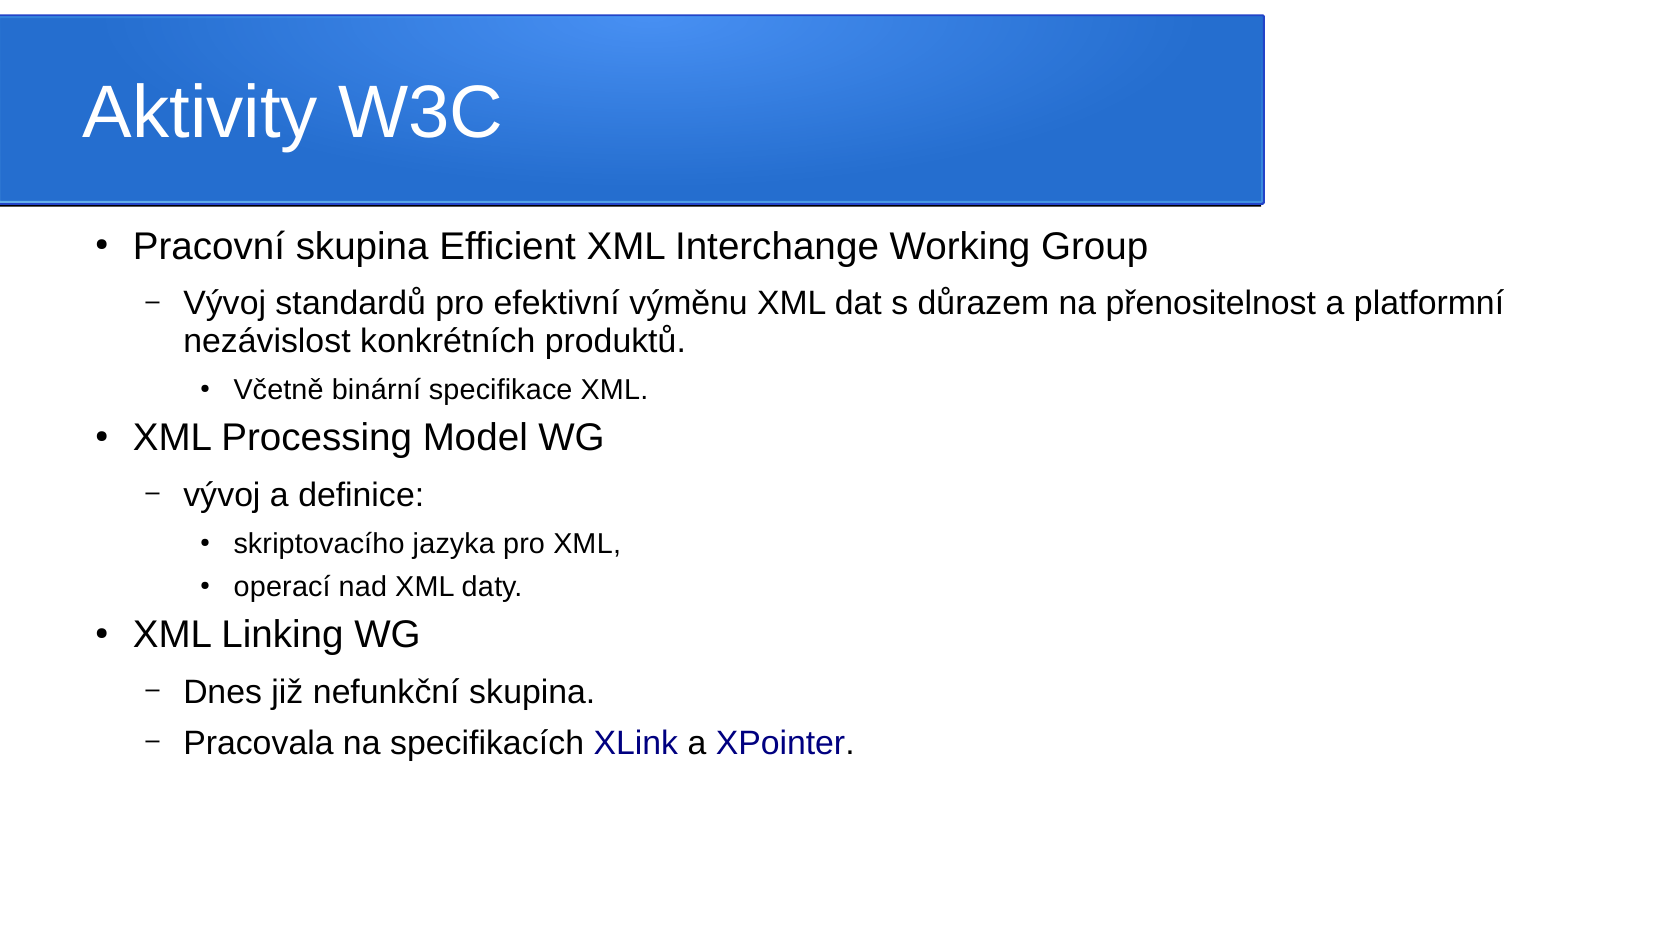

# Aktivity W3C
Pracovní skupina Efficient XML Interchange Working Group
Vývoj standardů pro efektivní výměnu XML dat s důrazem na přenositelnost a platformní nezávislost konkrétních produktů.
Včetně binární specifikace XML.
XML Processing Model WG
vývoj a definice:
skriptovacího jazyka pro XML,
operací nad XML daty.
XML Linking WG
Dnes již nefunkční skupina.
Pracovala na specifikacích XLink a XPointer.